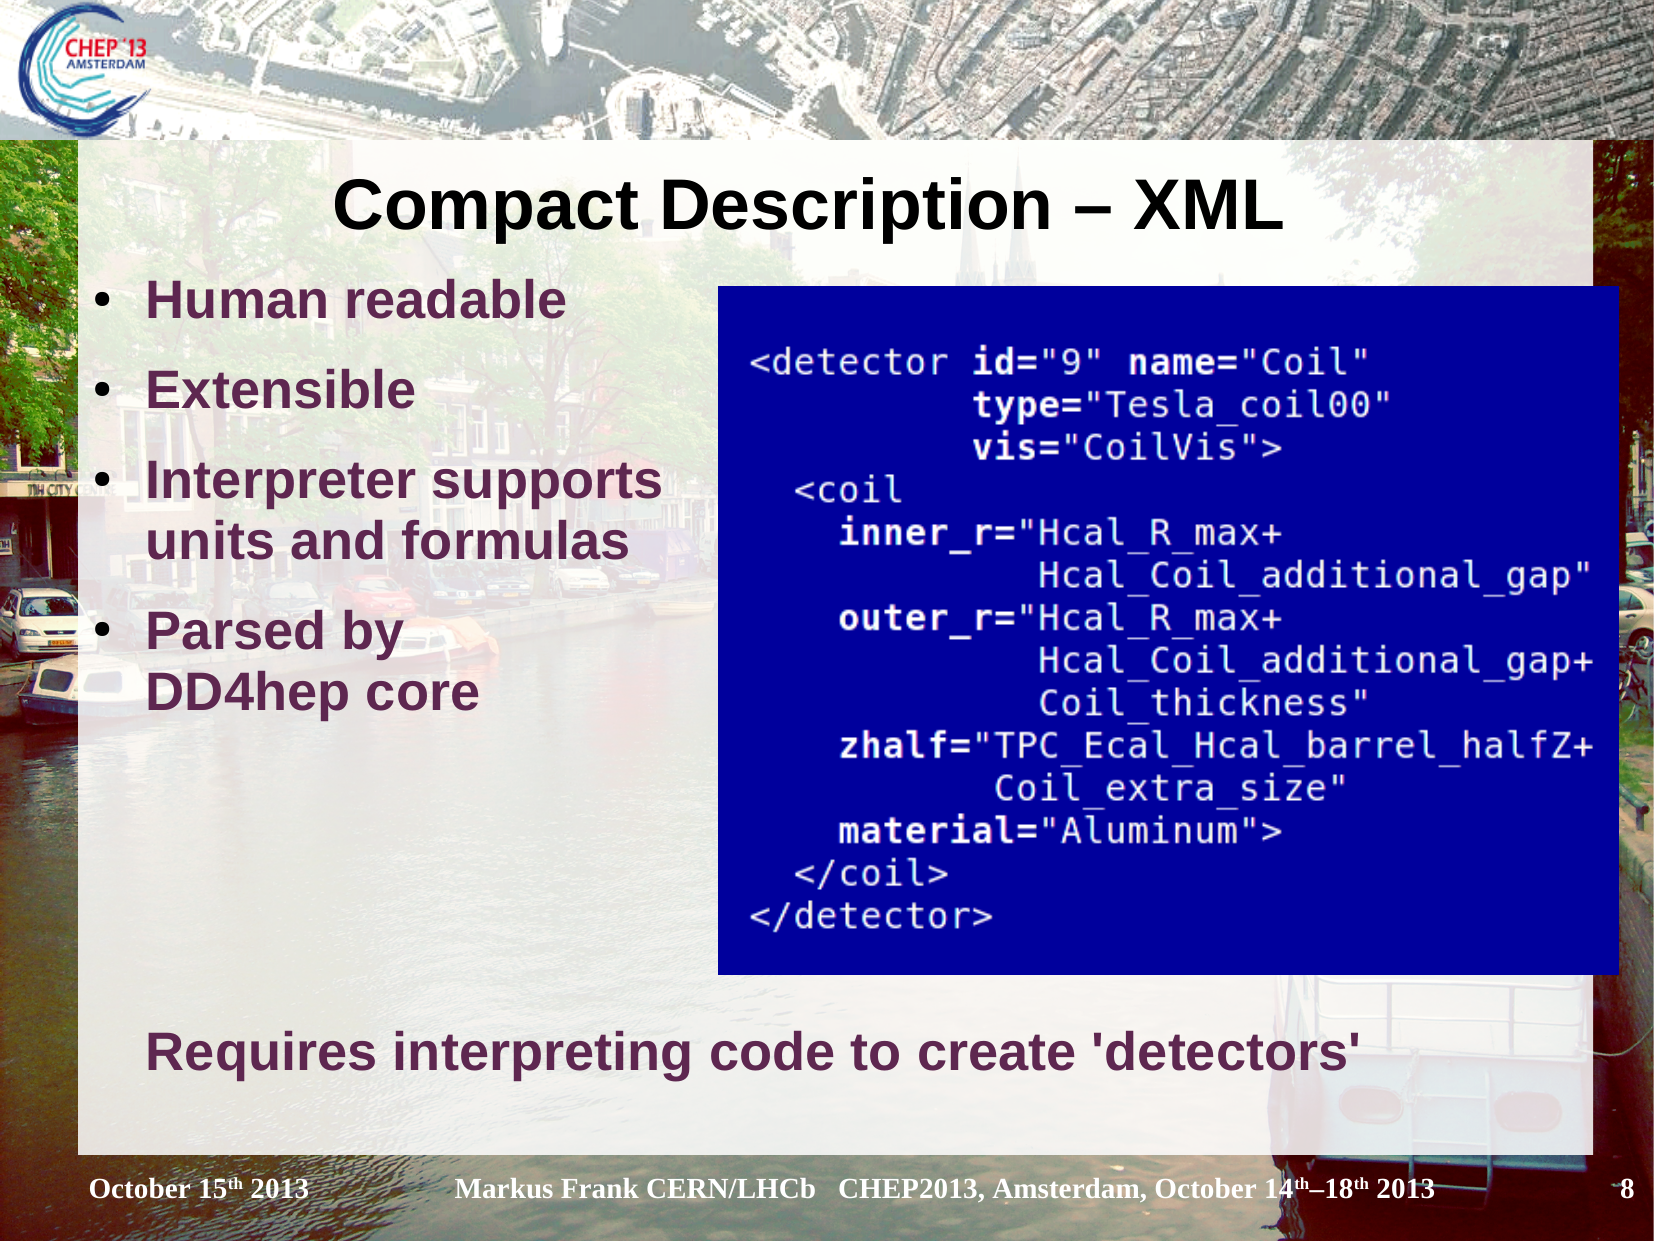

# Compact Description – XML
Human readable
Extensible
Interpreter supports
units and formulas
Parsed by
DD4hep core
Requires interpreting code to create 'detectors'
1-2 October 2013
CLIC Detector and Physics Collaboration Meeting, Markus Frank CERN/LHCb
8